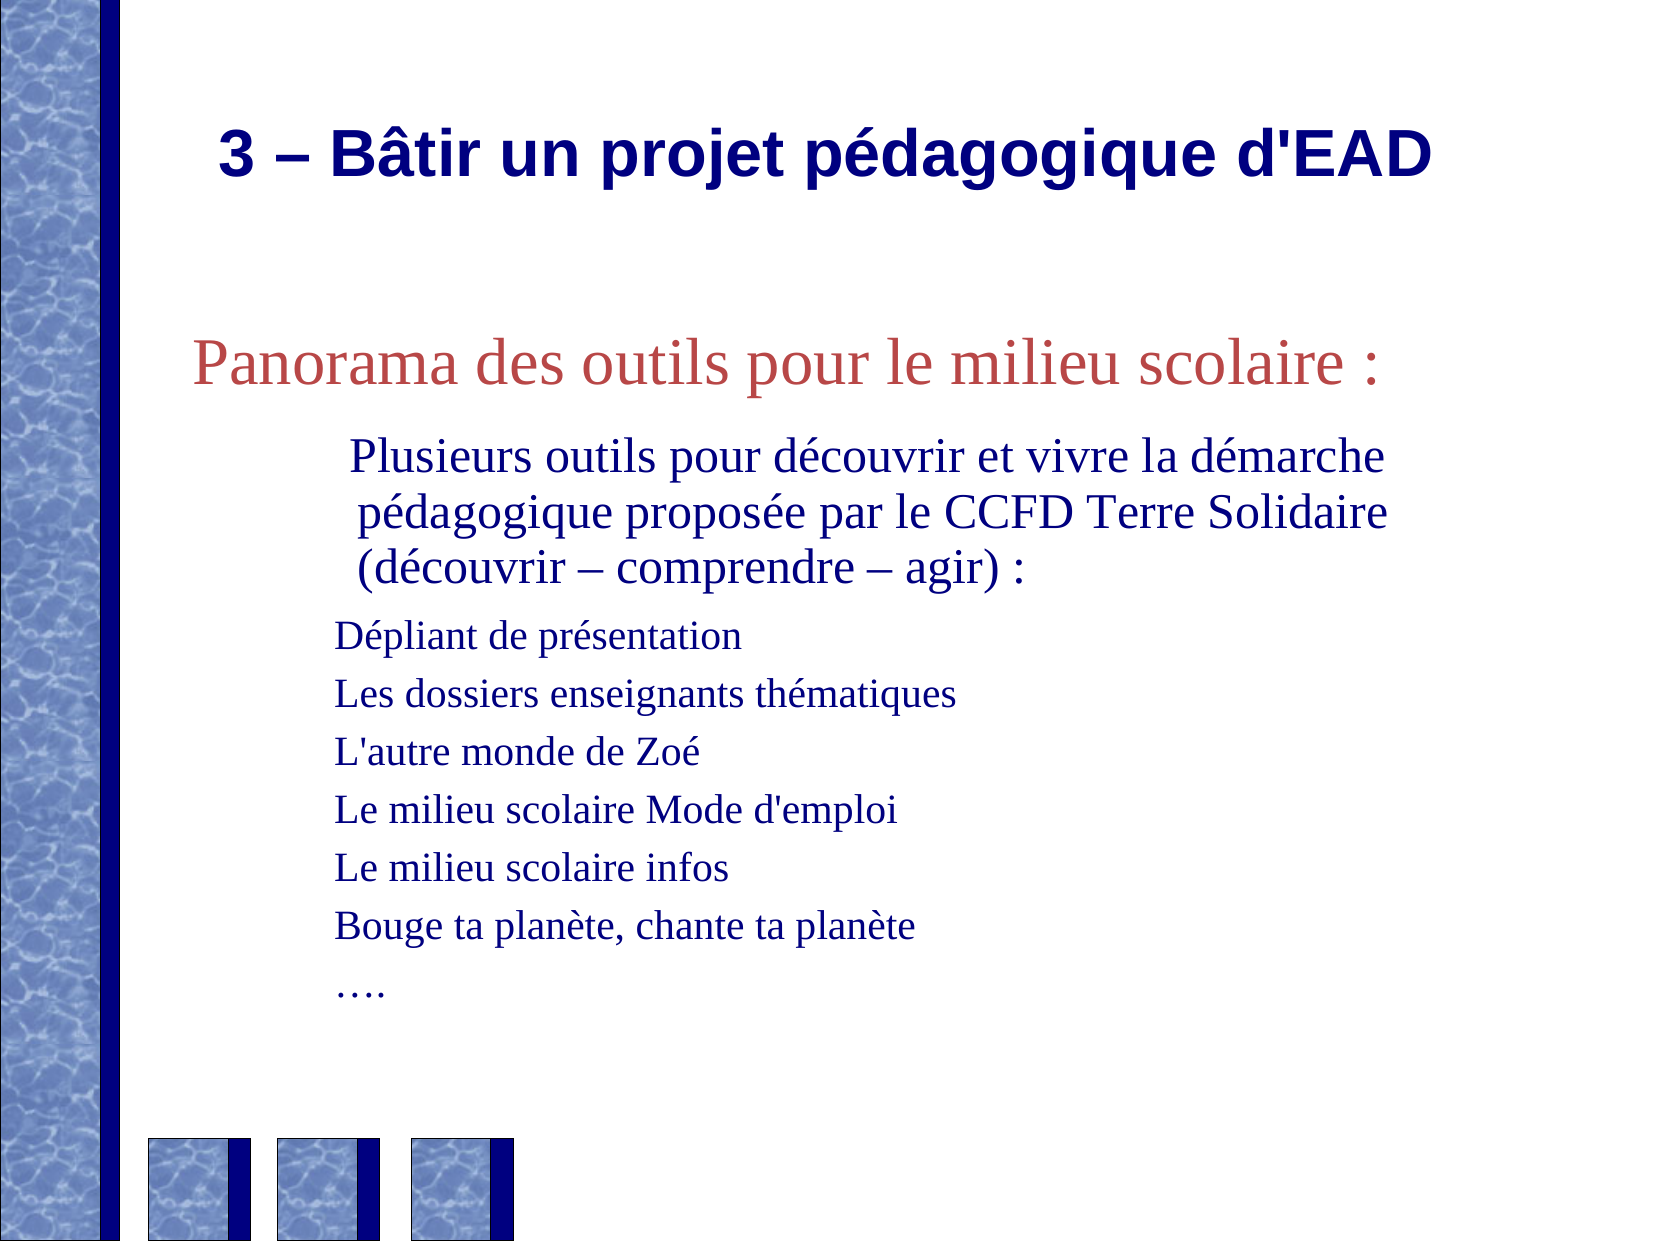

# 3 – Bâtir un projet pédagogique d'EAD
Panorama des outils pour le milieu scolaire :
 Plusieurs outils pour découvrir et vivre la démarche pédagogique proposée par le CCFD Terre Solidaire (découvrir – comprendre – agir) :
Dépliant de présentation
Les dossiers enseignants thématiques
L'autre monde de Zoé
Le milieu scolaire Mode d'emploi
Le milieu scolaire infos
Bouge ta planète, chante ta planète
….